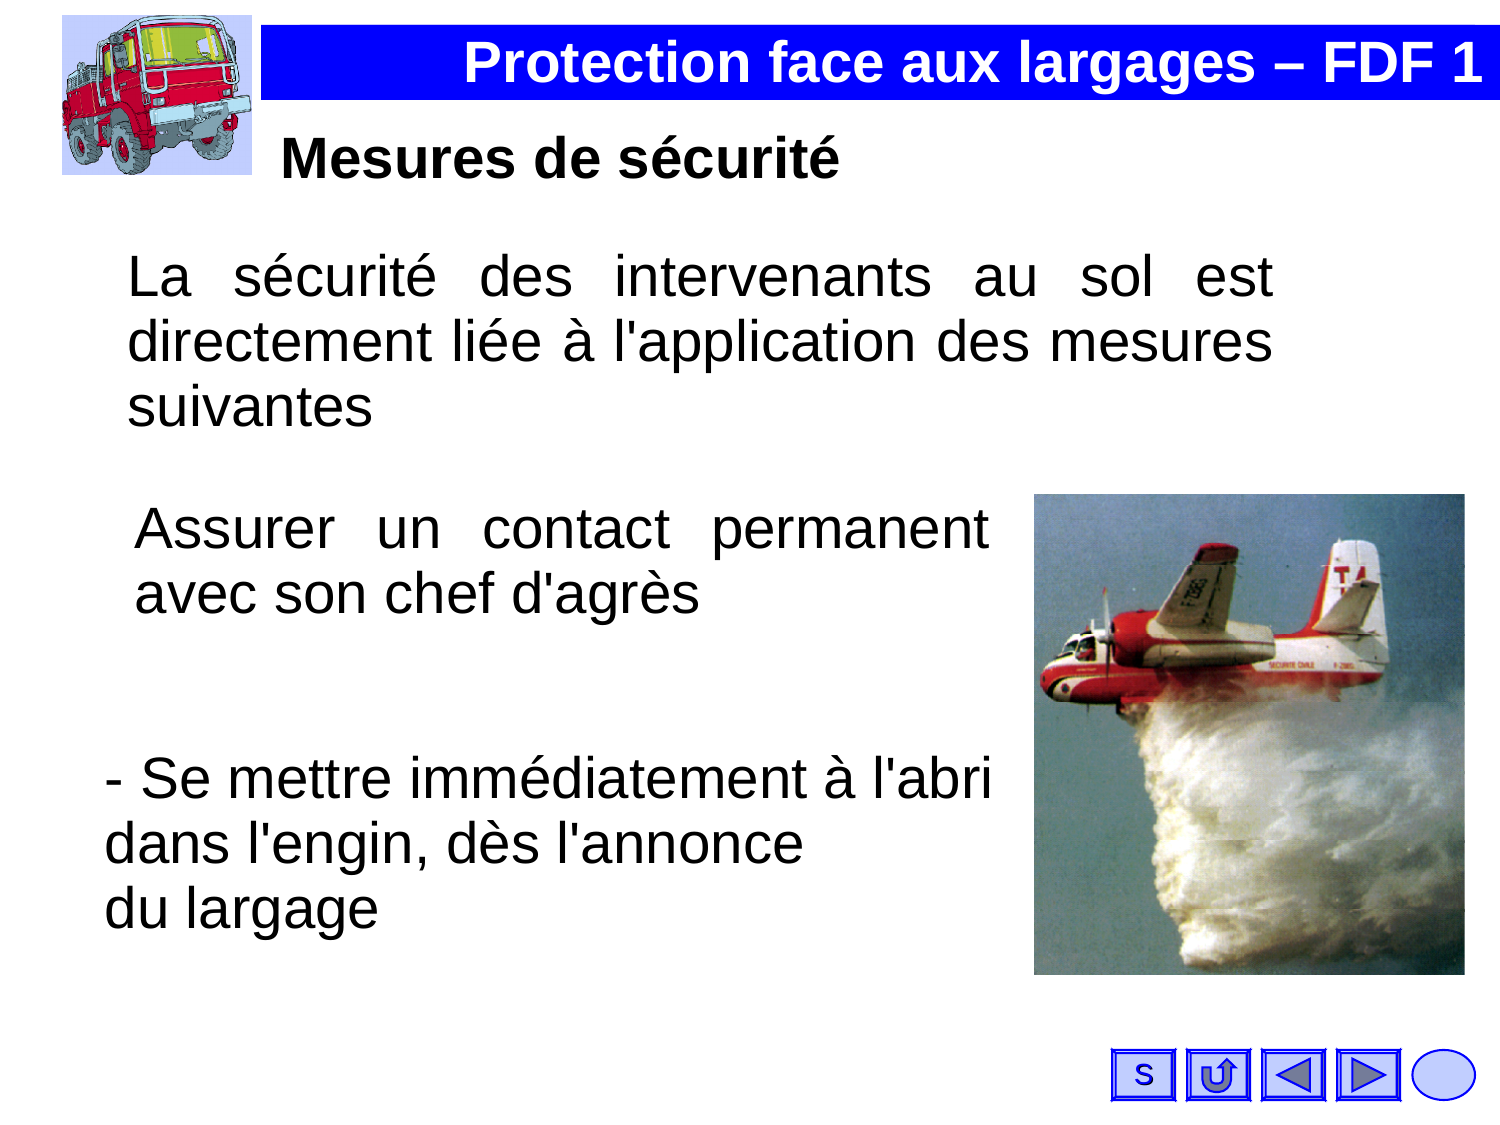

Protection face aux largages – FDF 1
Mesures de sécurité
La sécurité des intervenants au sol est directement liée à l'application des mesures suivantes
Assurer un contact permanent avec son chef d'agrès
- Se mettre immédiatement à l'abri
dans l'engin, dès l'annonce
du largage